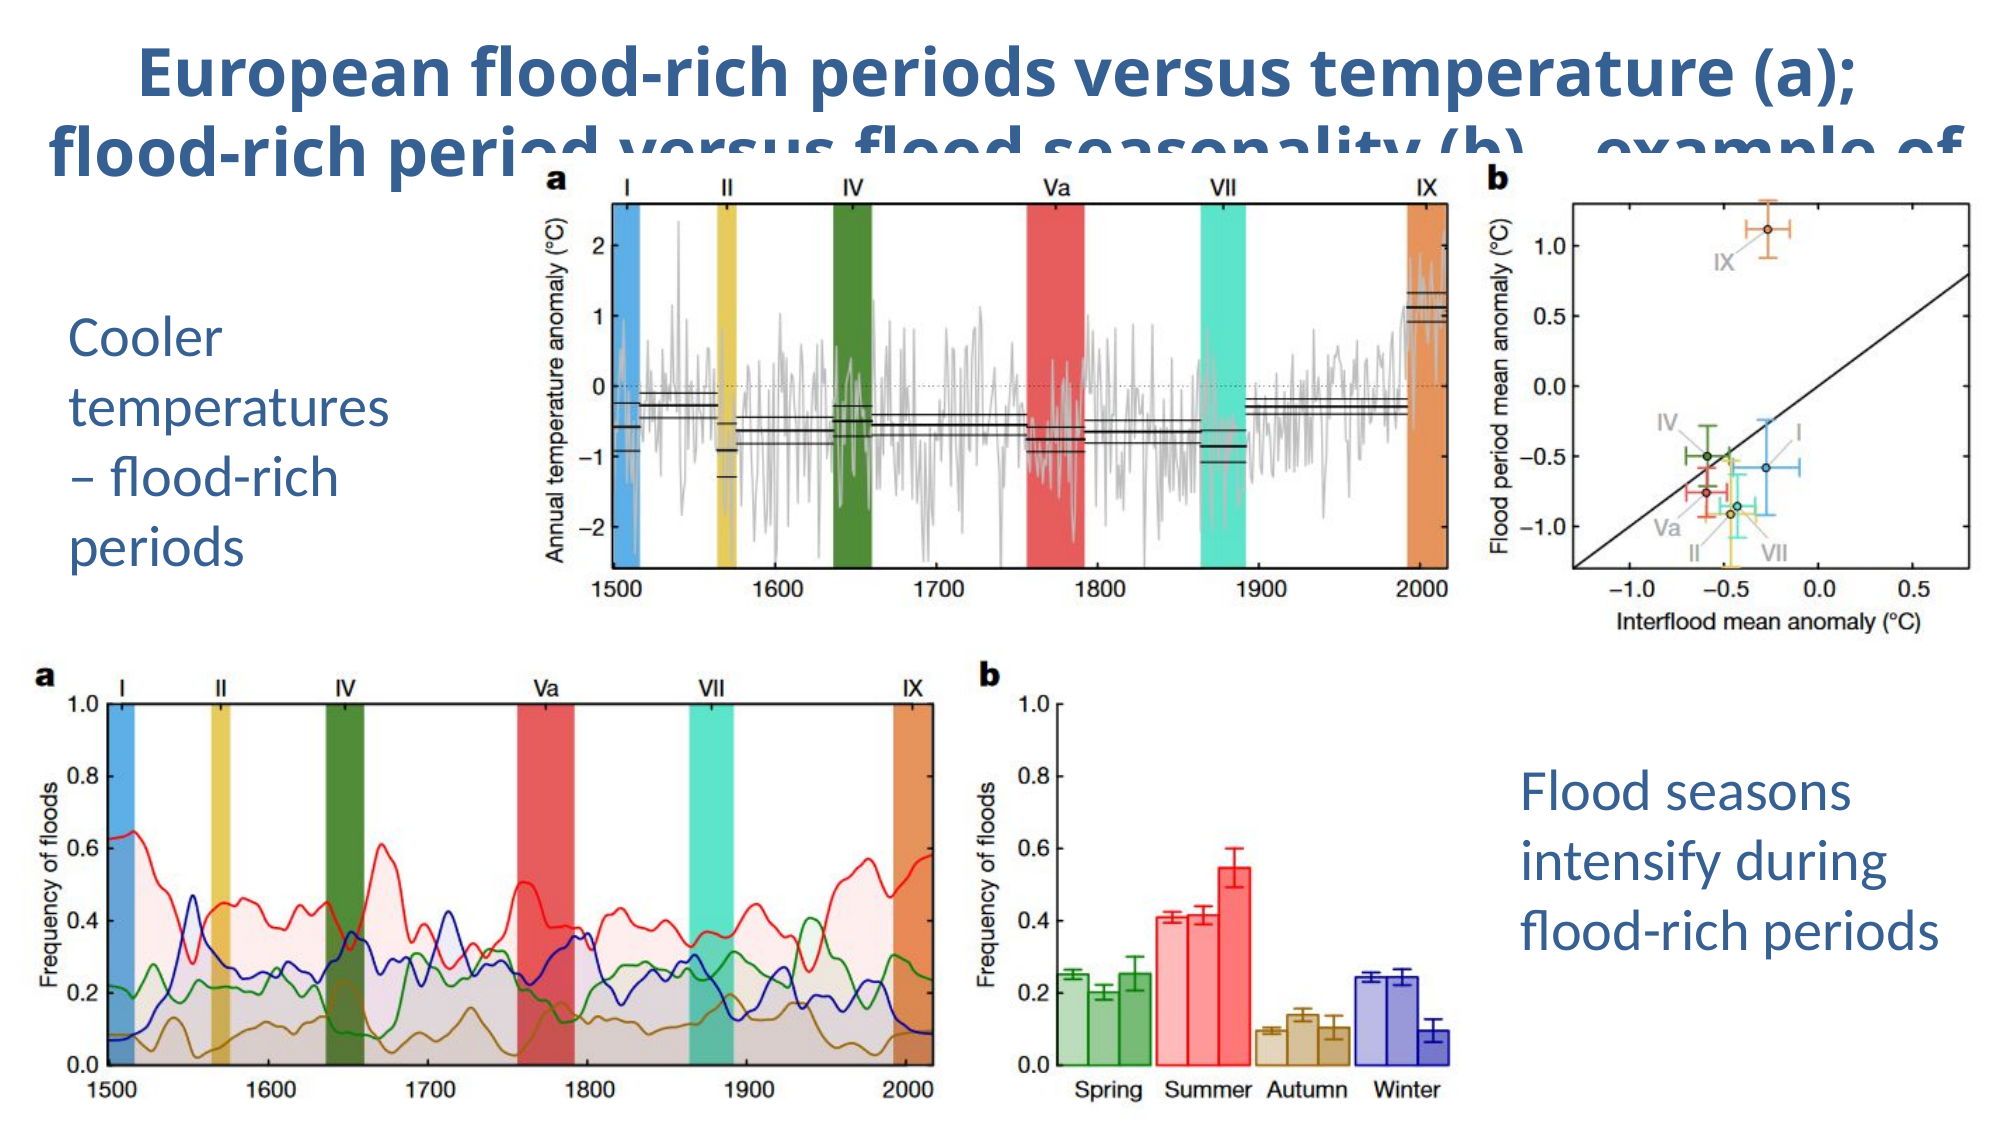

# European flood-rich periods versus temperature (a); flood-rich period versus flood seasonality (b) – example of Central -Eu
Cooler temperatures – flood-rich periods
Flood seasons intensify during flood-rich periods